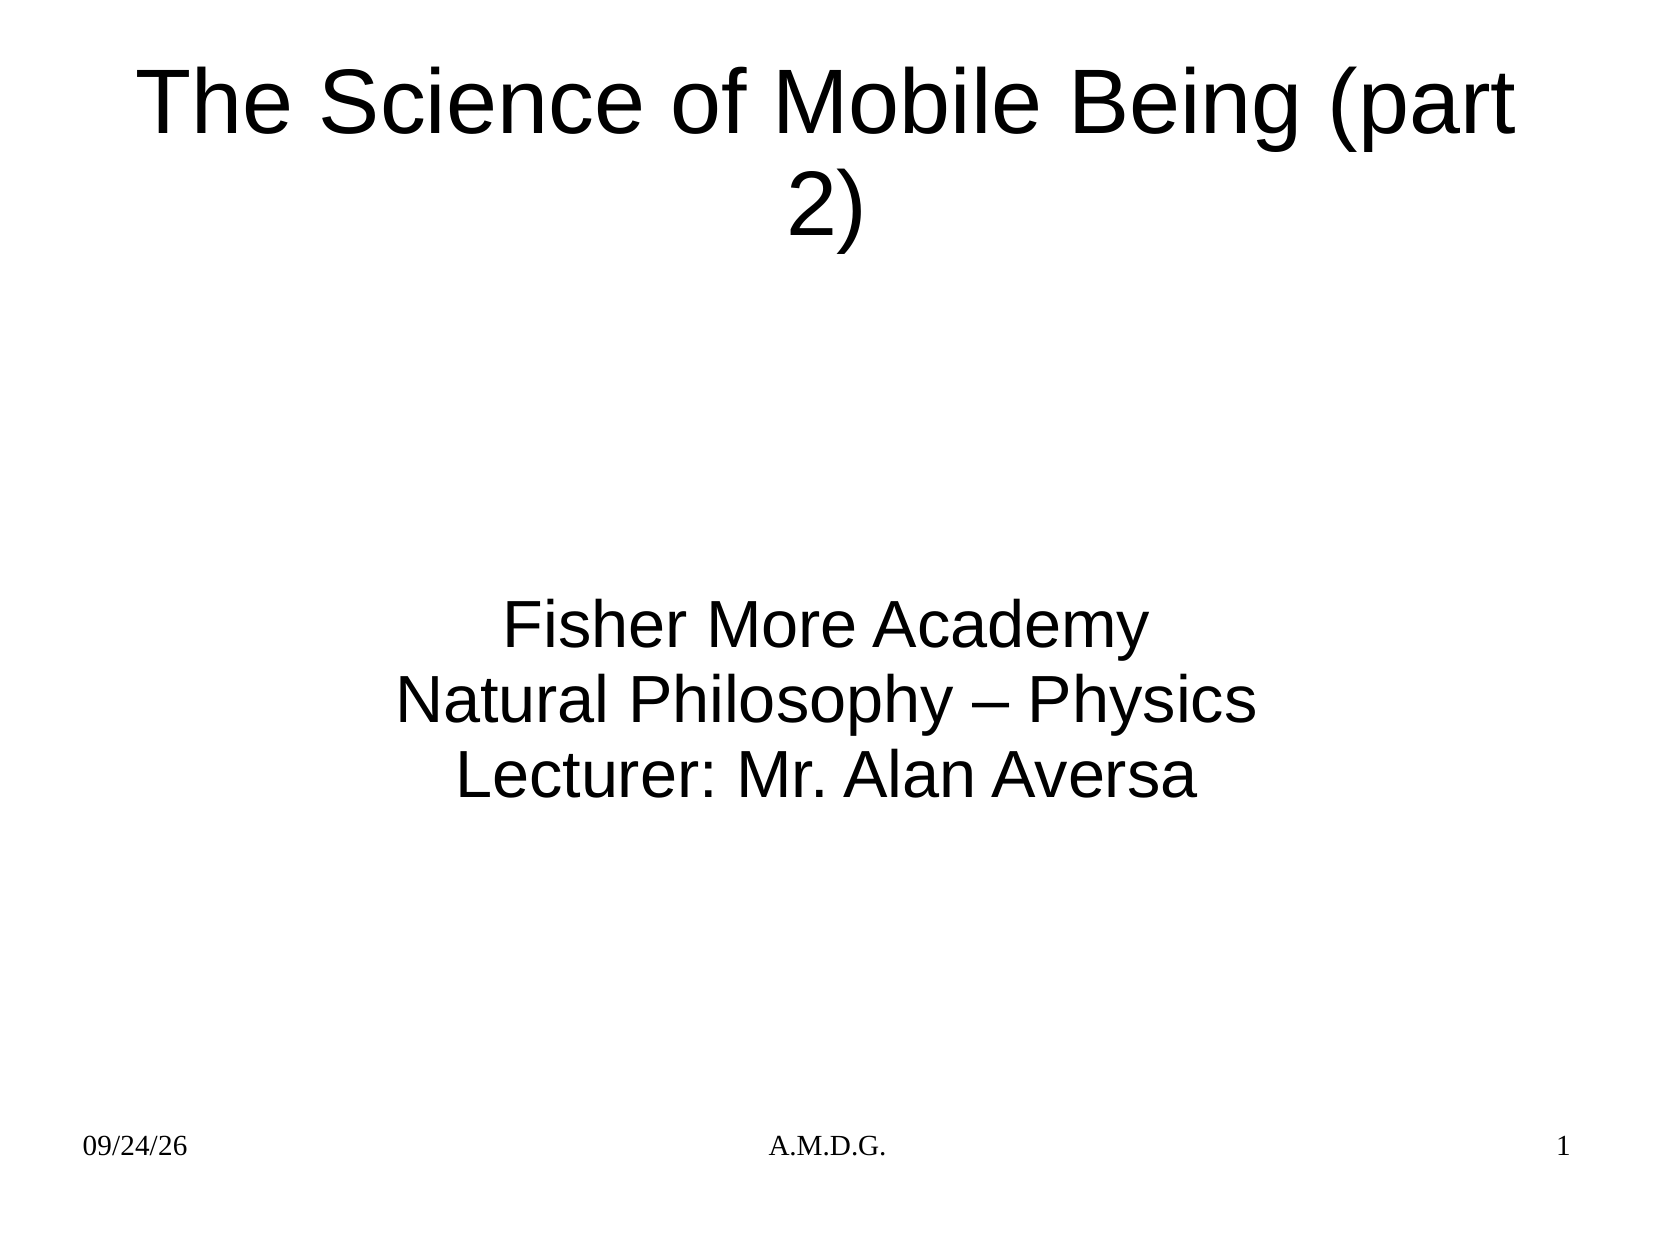

# The Science of Mobile Being (part 2)
Fisher More Academy
Natural Philosophy – Physics
Lecturer: Mr. Alan Aversa
A.M.D.G.
1